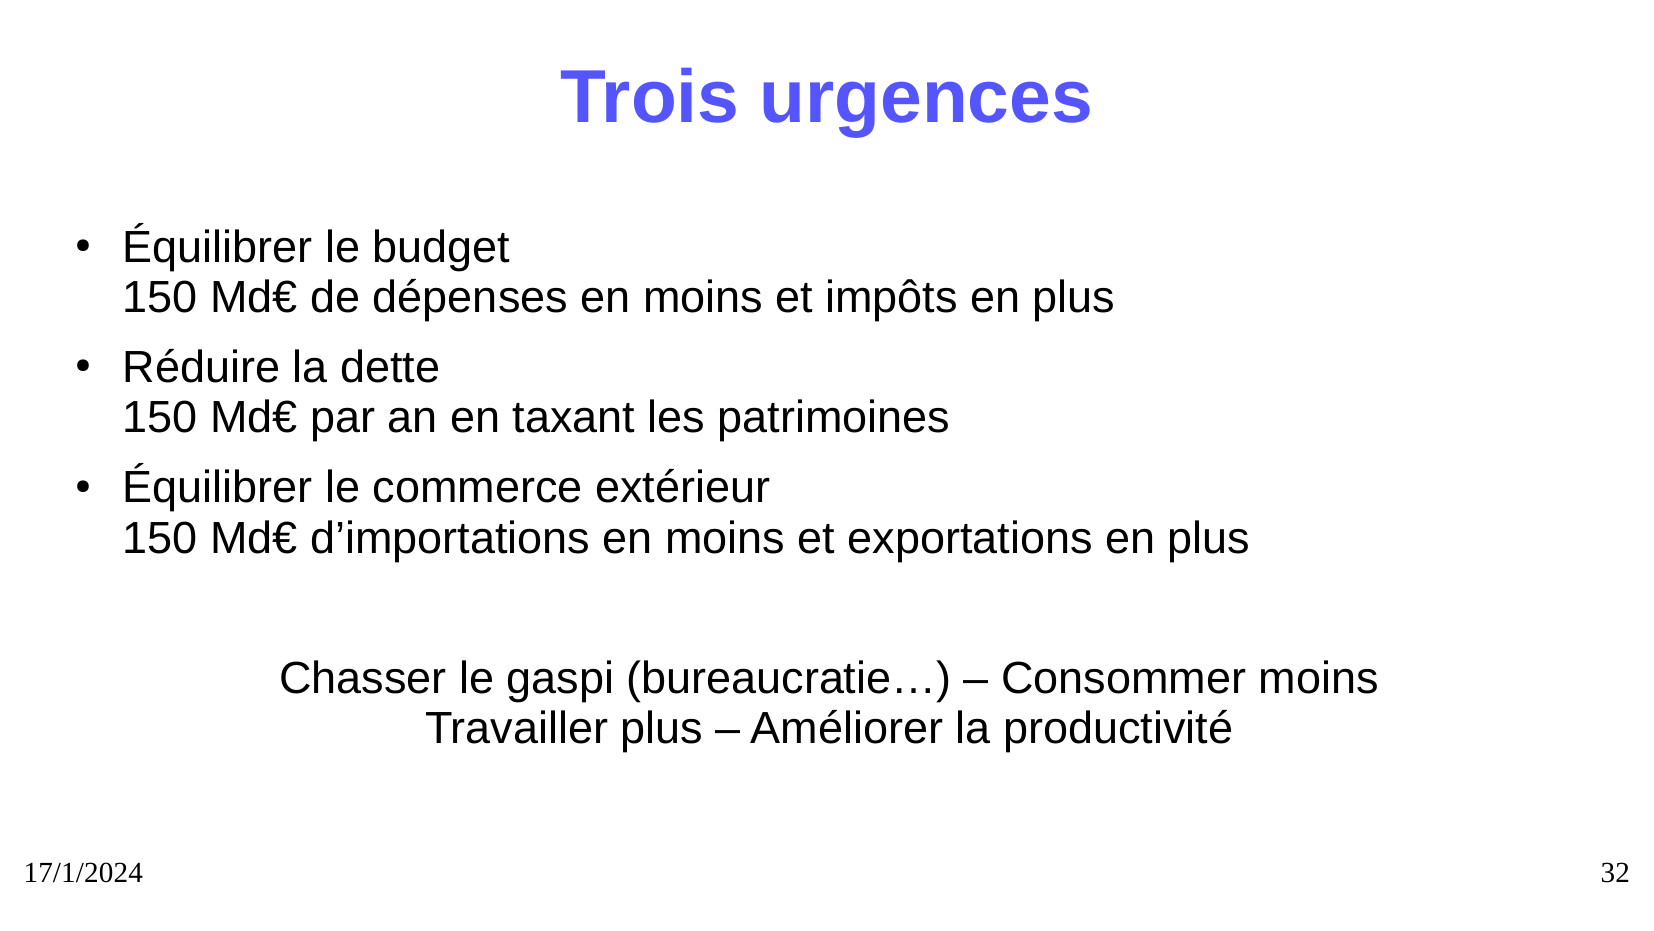

# Trois urgences
Équilibrer le budget
150 Md€ de dépenses en moins et impôts en plus
Réduire la dette
150 Md€ par an en taxant les patrimoines
Équilibrer le commerce extérieur
150 Md€ d’importations en moins et exportations en plus
Chasser le gaspi (bureaucratie…) – Consommer moins
Travailler plus – Améliorer la productivité
17/1/2024
32